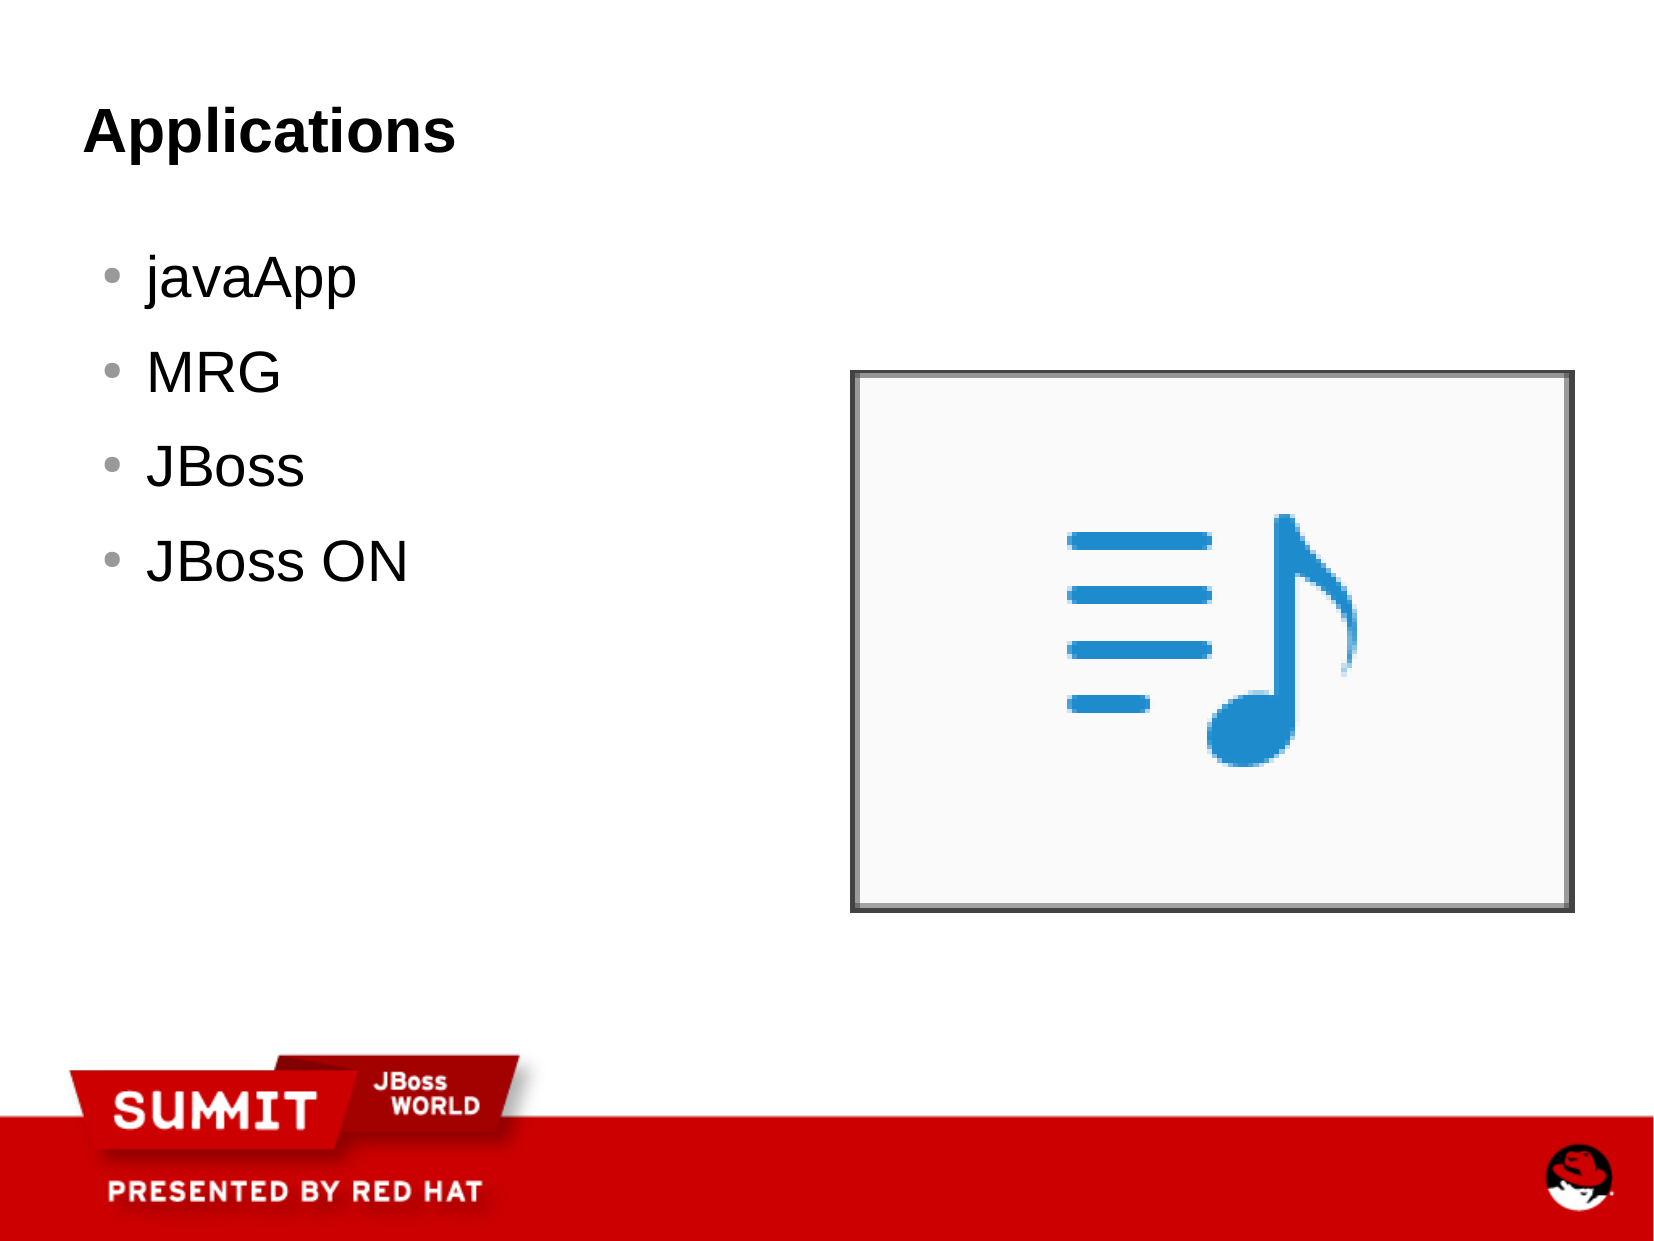

# Applications
javaApp
MRG
JBoss
JBoss ON